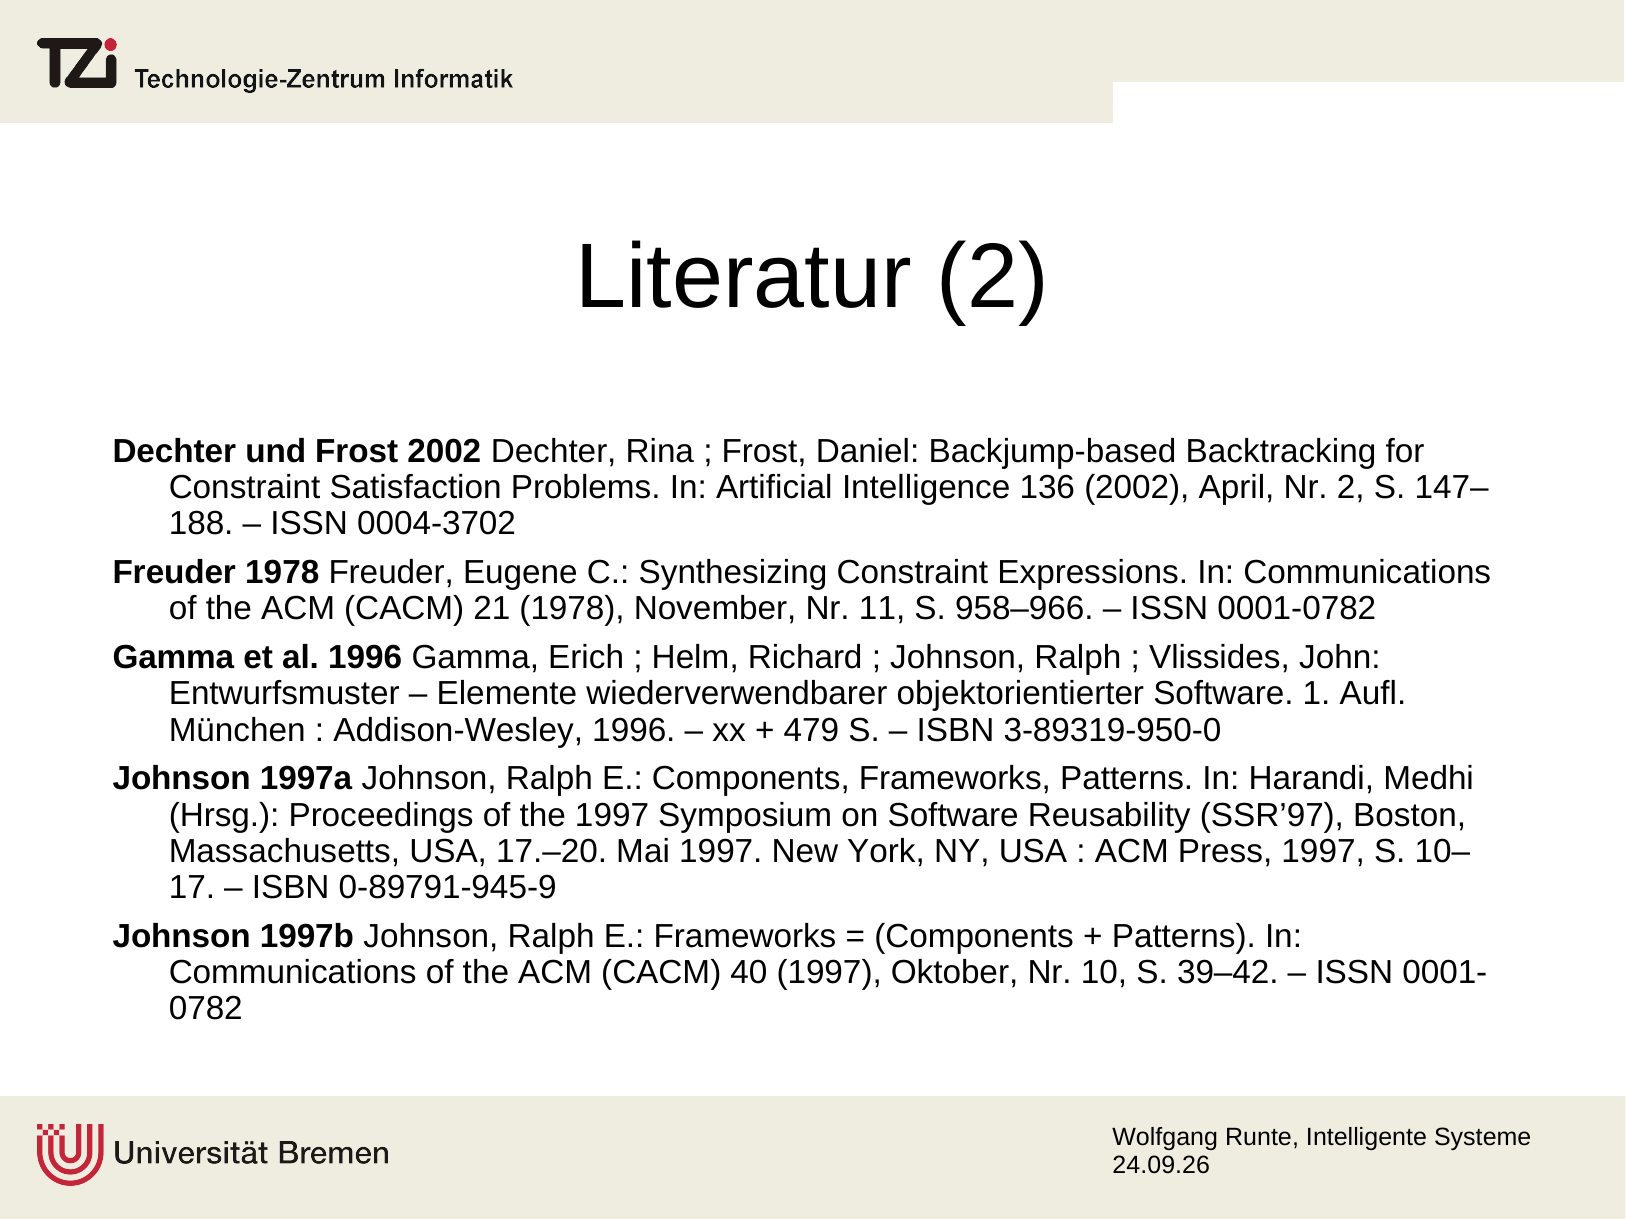

# Literatur (2)
Dechter und Frost 2002 Dechter, Rina ; Frost, Daniel: Backjump-based Backtracking for Constraint Satisfaction Problems. In: Artificial Intelligence 136 (2002), April, Nr. 2, S. 147–188. – ISSN 0004-3702
Freuder 1978 Freuder, Eugene C.: Synthesizing Constraint Expressions. In: Communications of the ACM (CACM) 21 (1978), November, Nr. 11, S. 958–966. – ISSN 0001-0782
Gamma et al. 1996 Gamma, Erich ; Helm, Richard ; Johnson, Ralph ; Vlissides, John: Entwurfsmuster – Elemente wiederverwendbarer objektorientierter Software. 1. Aufl. München : Addison-Wesley, 1996. – xx + 479 S. – ISBN 3-89319-950-0
Johnson 1997a Johnson, Ralph E.: Components, Frameworks, Patterns. In: Harandi, Medhi (Hrsg.): Proceedings of the 1997 Symposium on Software Reusability (SSR’97), Boston, Massachusetts, USA, 17.–20. Mai 1997. New York, NY, USA : ACM Press, 1997, S. 10–17. – ISBN 0-89791-945-9
Johnson 1997b Johnson, Ralph E.: Frameworks = (Components + Patterns). In: Communications of the ACM (CACM) 40 (1997), Oktober, Nr. 10, S. 39–42. – ISSN 0001-0782